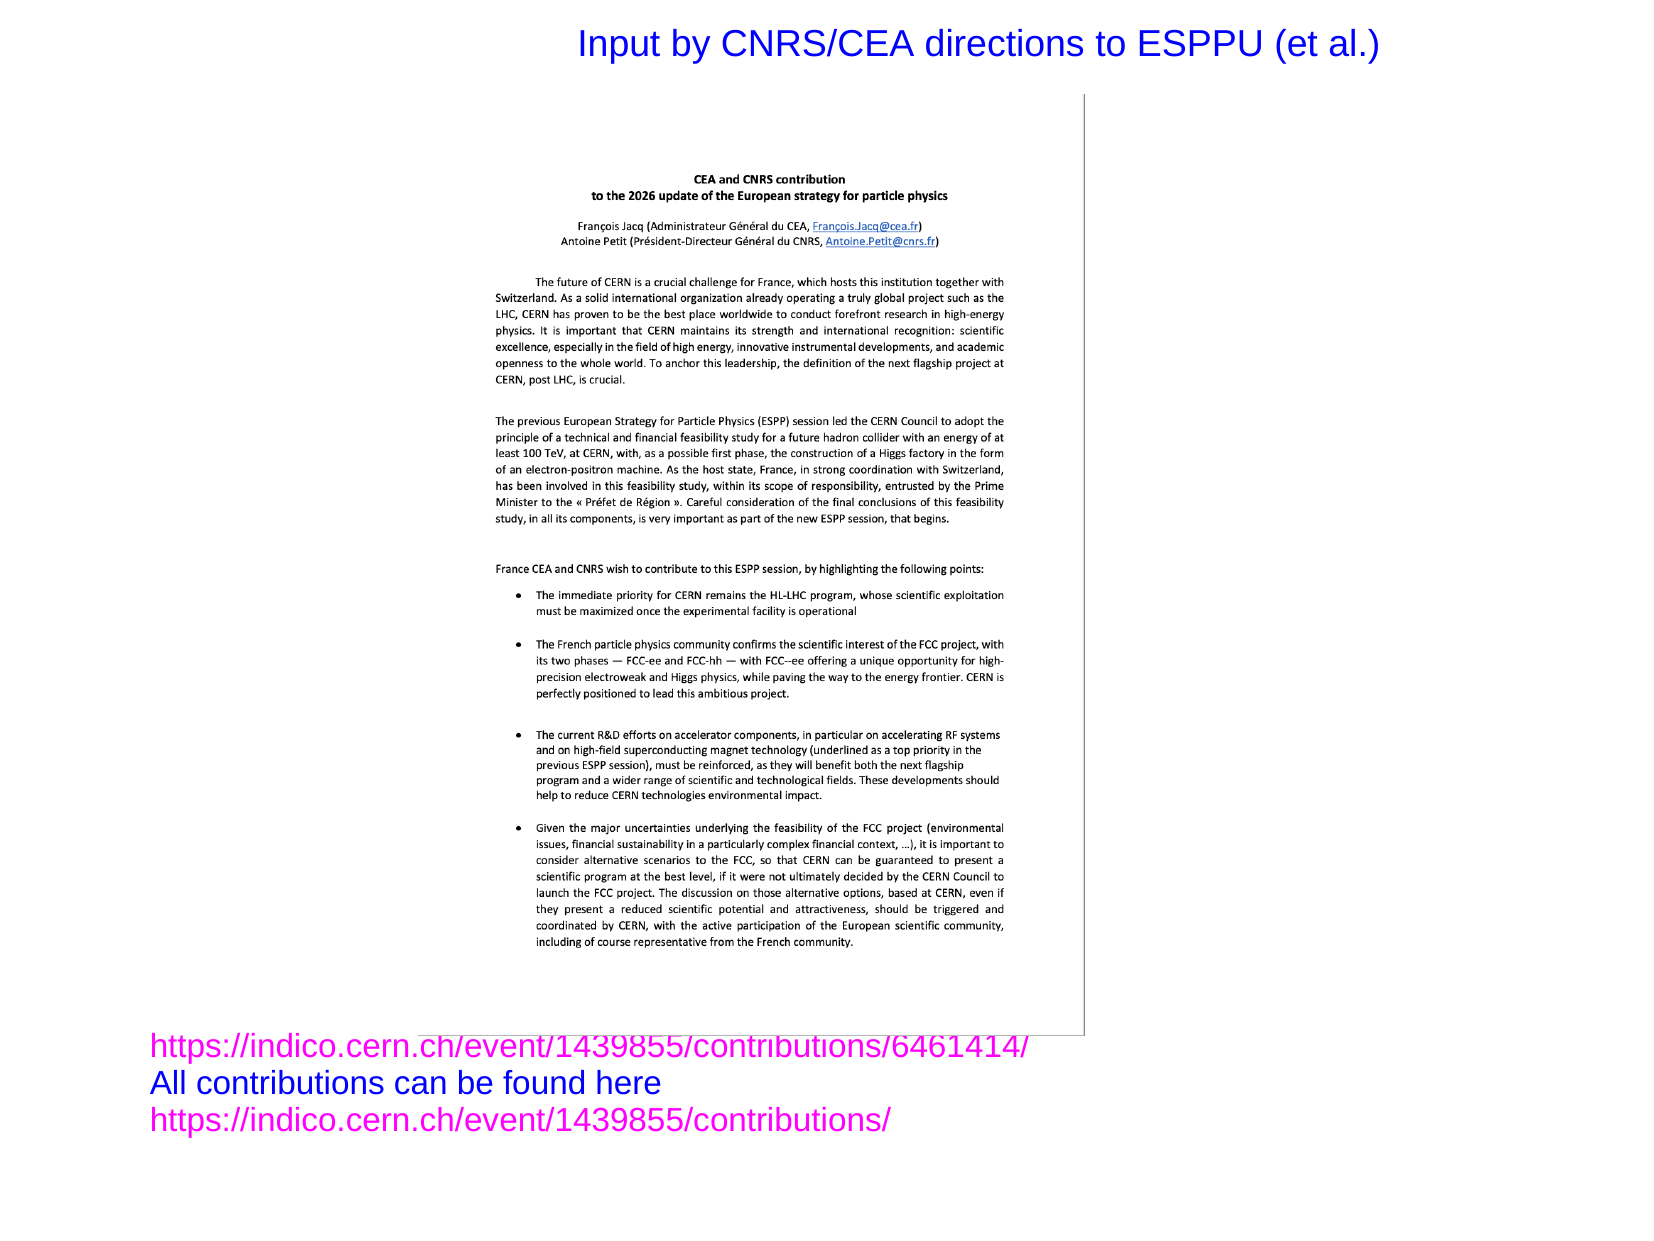

Input by CNRS/CEA directions to ESPPU (et al.)
https://indico.cern.ch/event/1439855/contributions/6461414/
All contributions can be found here
https://indico.cern.ch/event/1439855/contributions/